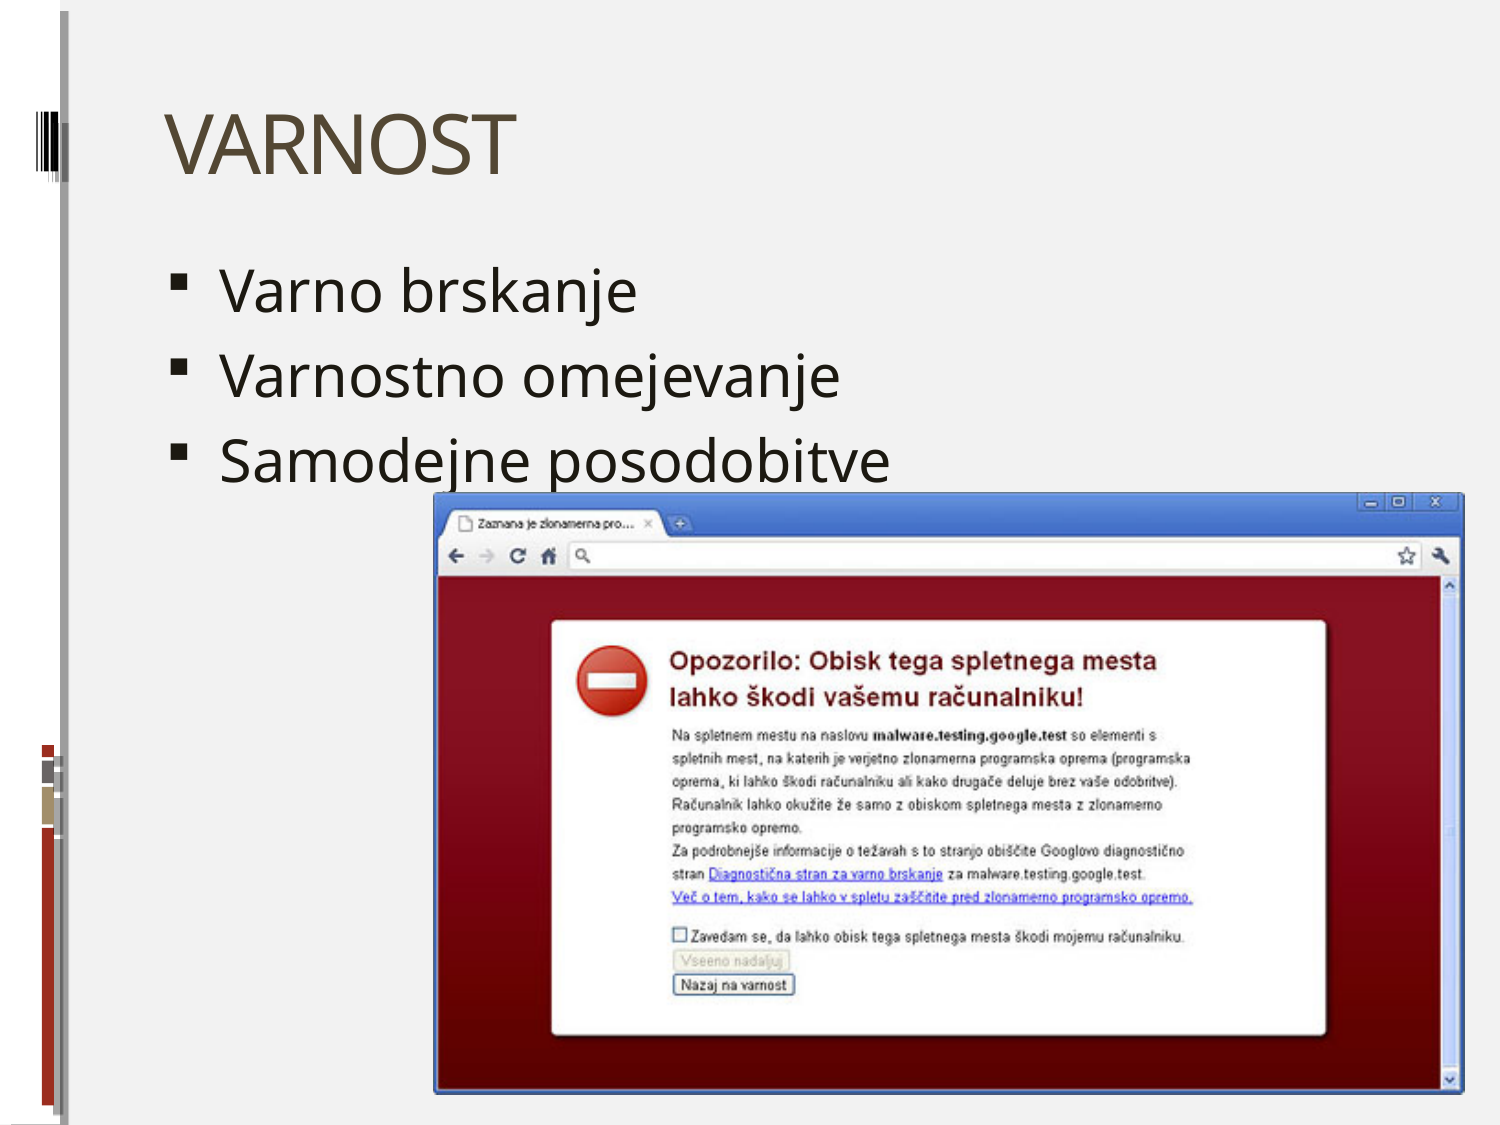

# VARNOST
Varno brskanje
Varnostno omejevanje
Samodejne posodobitve